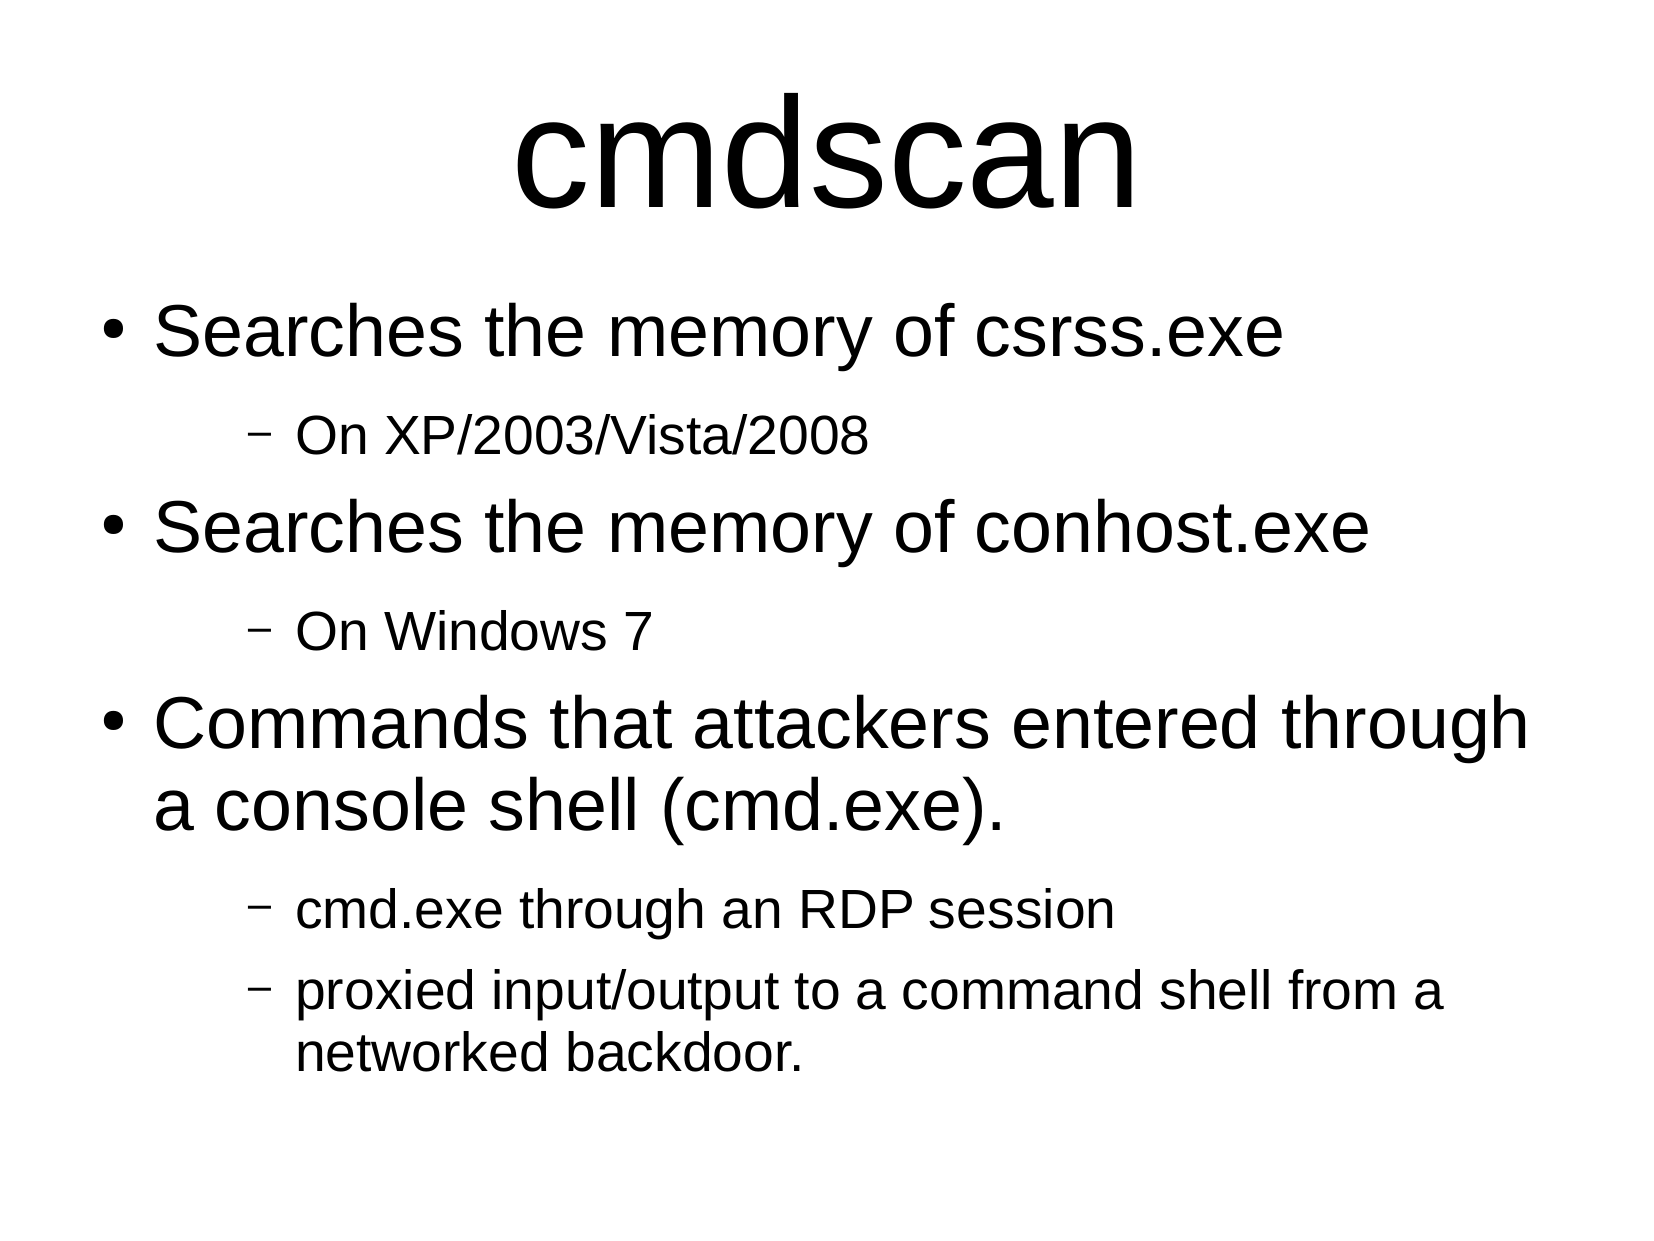

# cmdscan
Searches the memory of csrss.exe
On XP/2003/Vista/2008
Searches the memory of conhost.exe
On Windows 7
Commands that attackers entered through a console shell (cmd.exe).
cmd.exe through an RDP session
proxied input/output to a command shell from a networked backdoor.